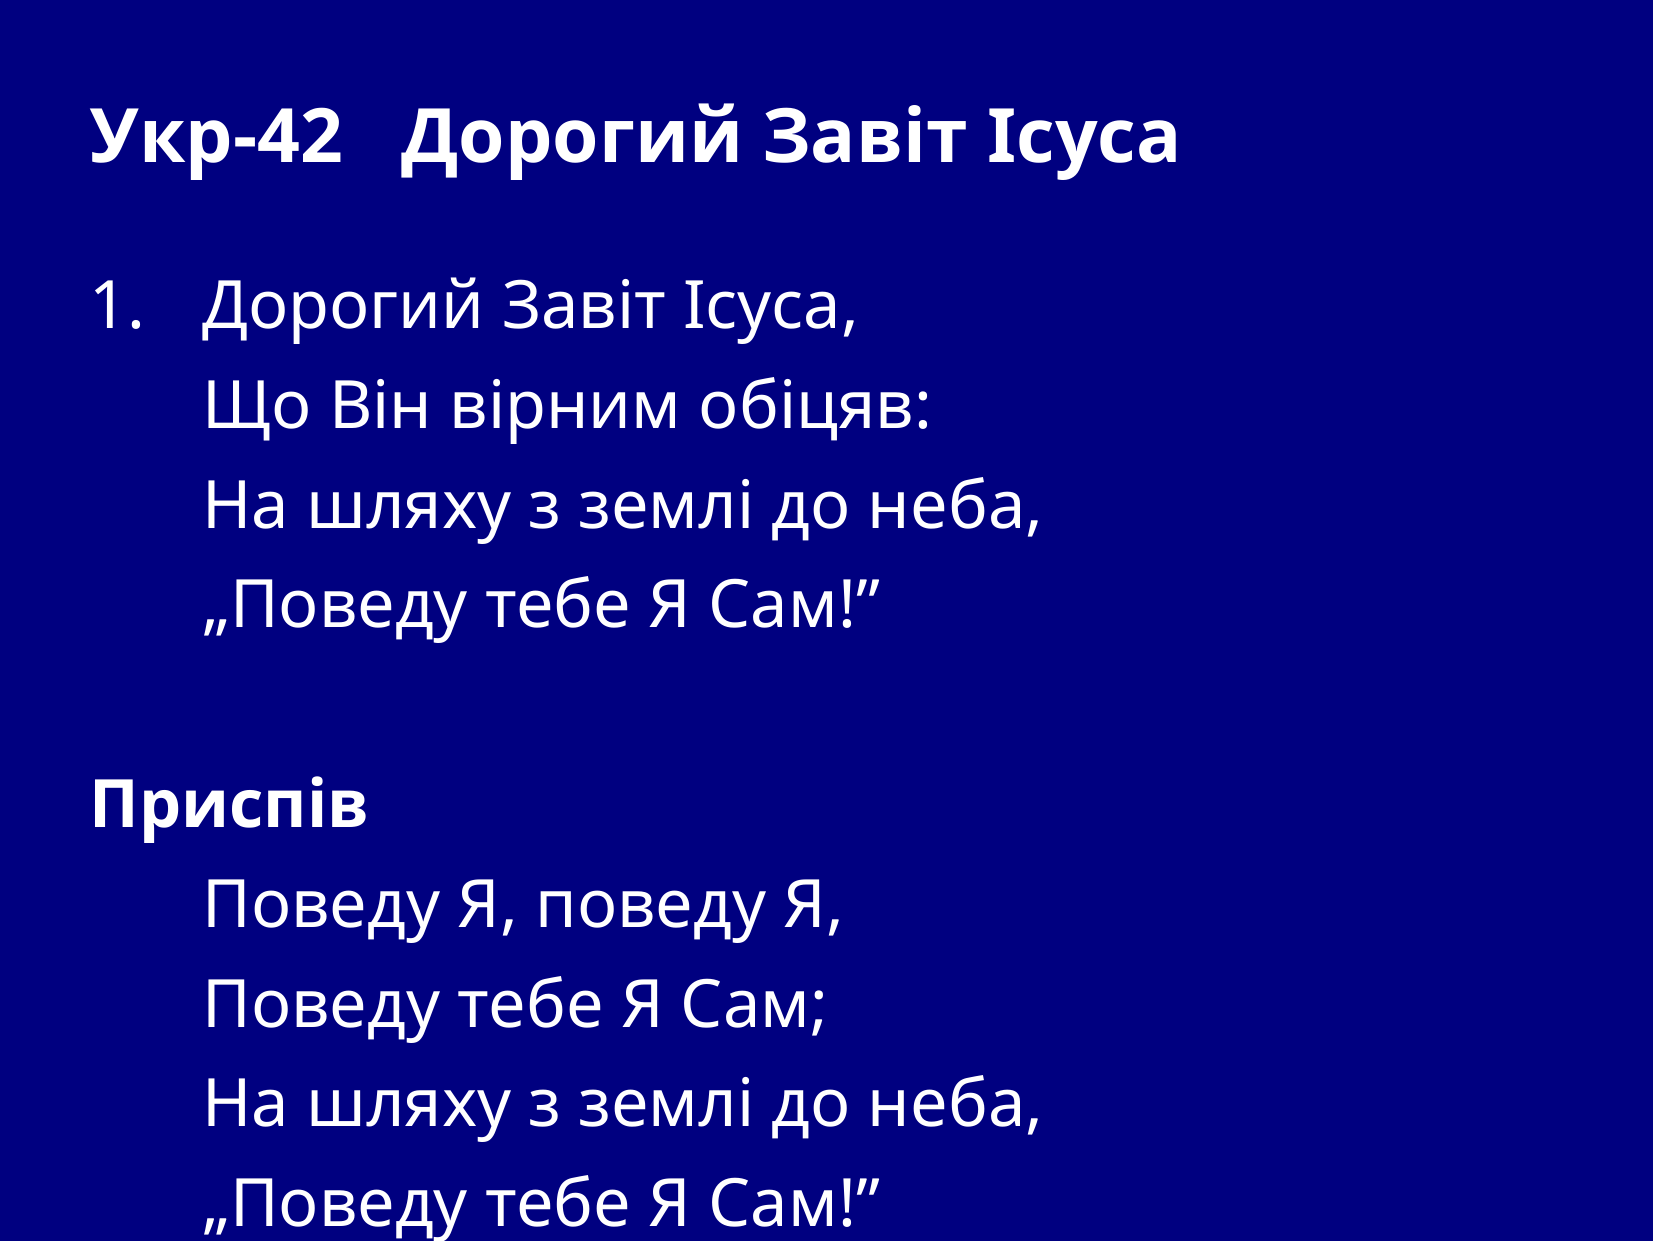

Укр-42 Дорогий Завіт Ісуса
1.	Дорогий Завіт Ісуса,
	Що Він вірним обіцяв:
	На шляху з землі до неба,
	„Поведу тебе Я Сам!”
Приспів
	Поведу Я, поведу Я,
	Поведу тебе Я Сам;
	На шляху з землі до неба,
	„Поведу тебе Я Сам!”